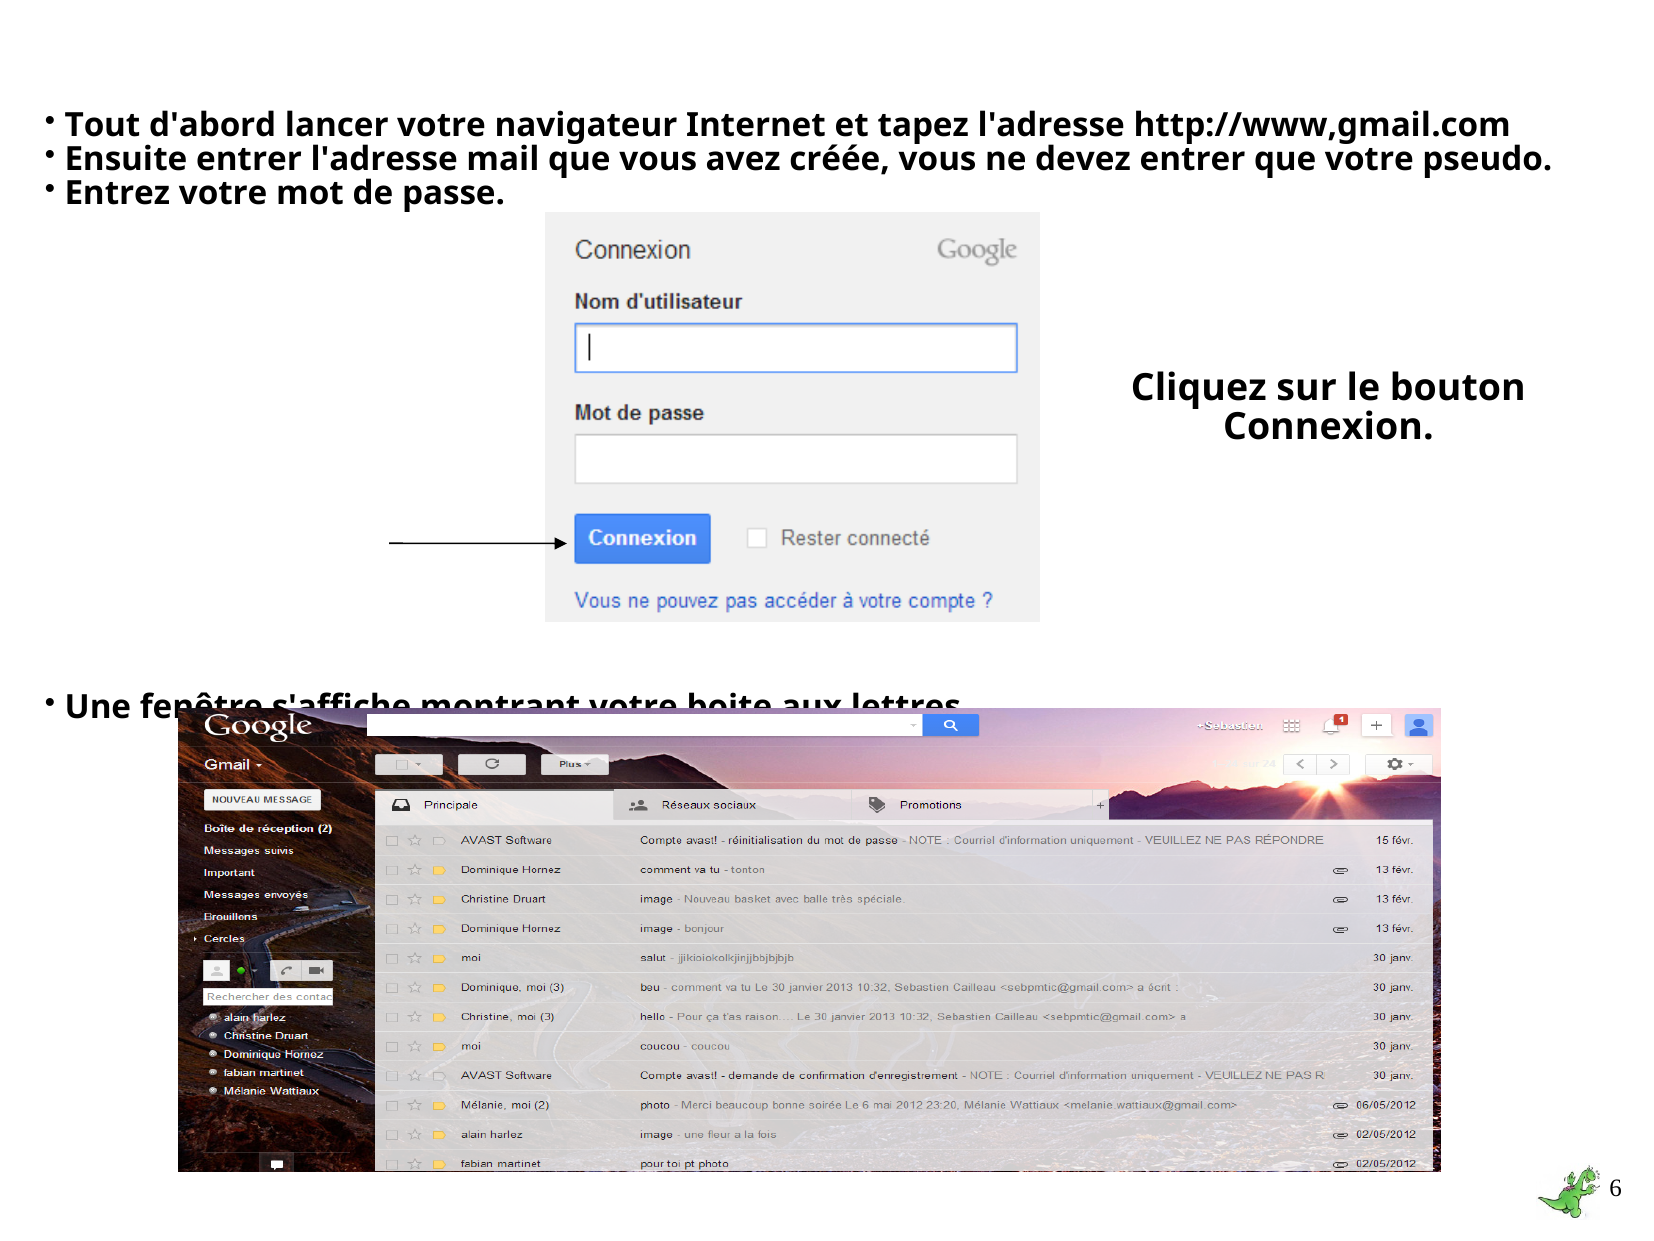

Tout d'abord lancer votre navigateur Internet et tapez l'adresse http://www,gmail.com
 Ensuite entrer l'adresse mail que vous avez créée, vous ne devez entrer que votre pseudo.
 Entrez votre mot de passe.
 Une fenêtre s'affiche montrant votre boite aux lettres.
Cliquez sur le bouton
Connexion.
6